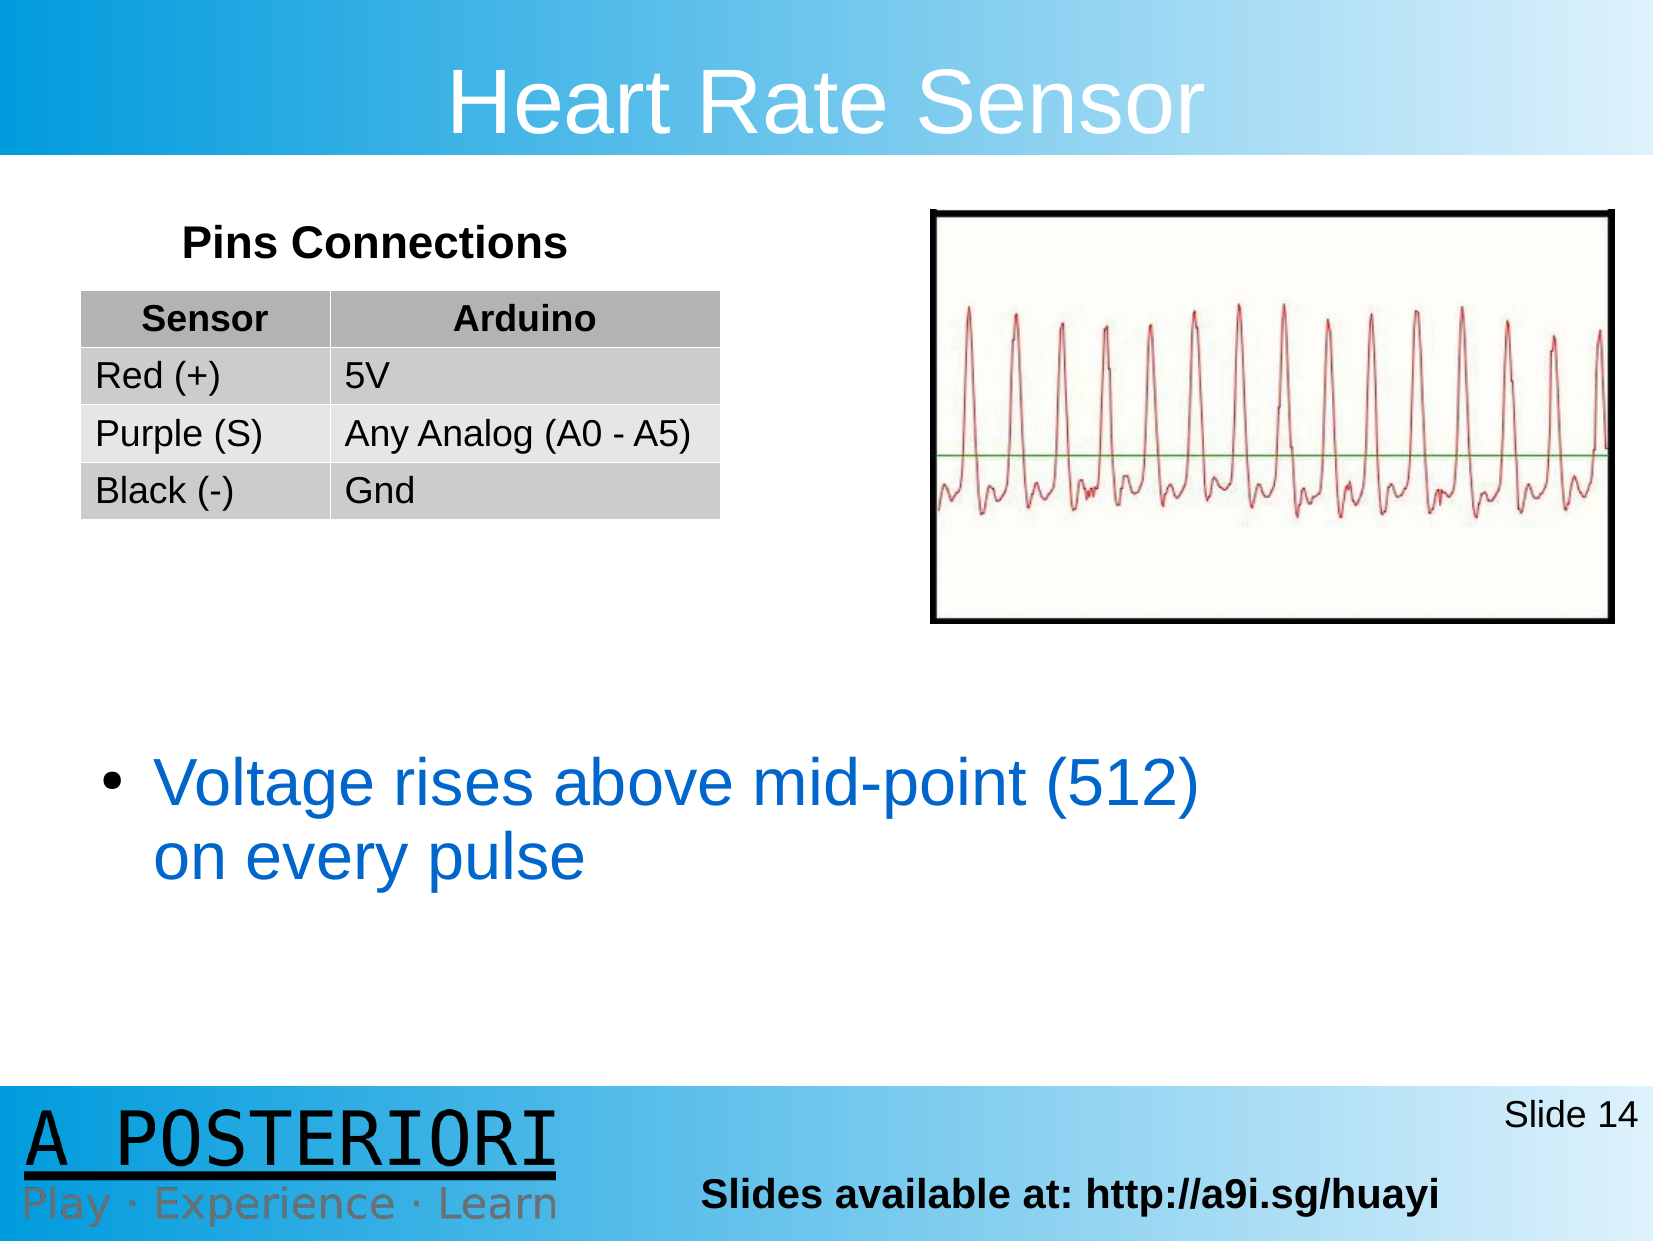

# Heart Rate Sensor
Pins Connections
| Sensor | Arduino |
| --- | --- |
| Red (+) | 5V |
| Purple (S) | Any Analog (A0 - A5) |
| Black (-) | Gnd |
Voltage rises above mid-point (512)
on every pulse